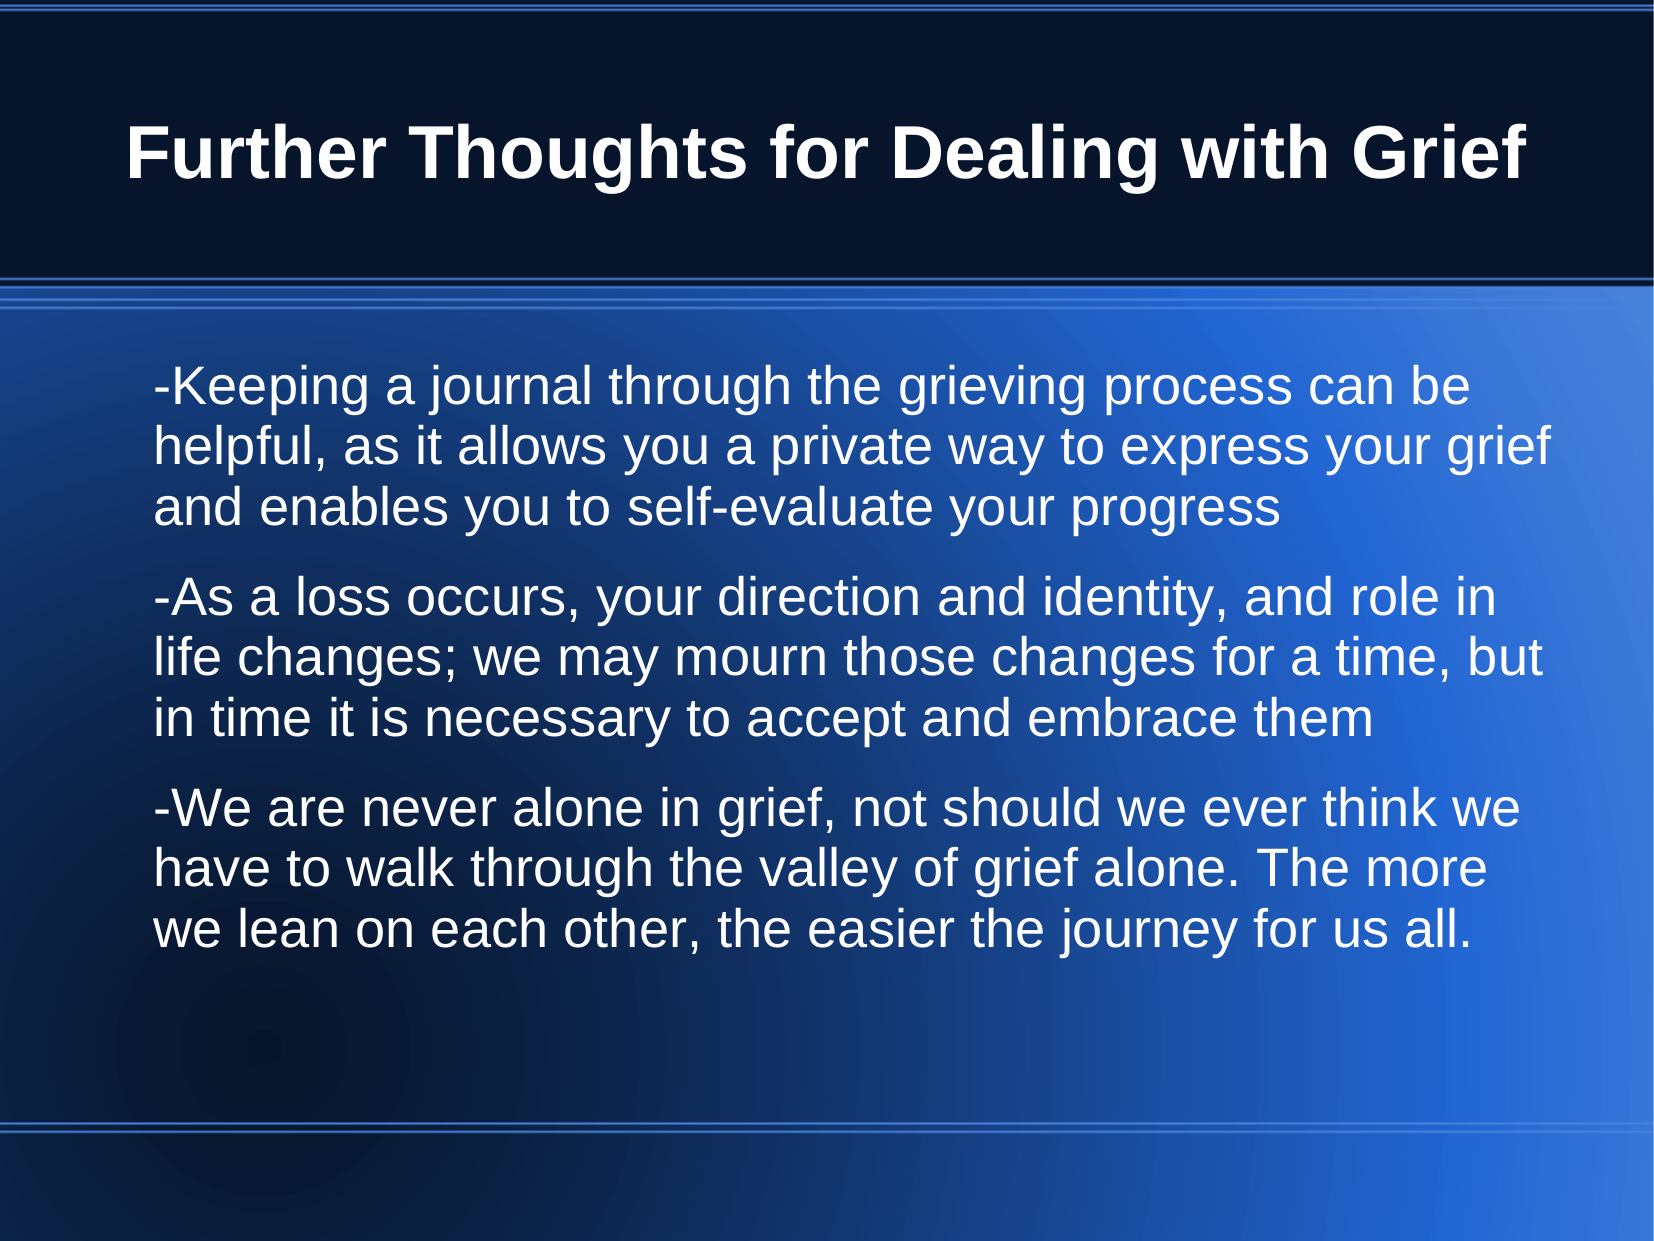

# Further Thoughts for Dealing with Grief
-Keeping a journal through the grieving process can be helpful, as it allows you a private way to express your grief and enables you to self-evaluate your progress
-As a loss occurs, your direction and identity, and role in life changes; we may mourn those changes for a time, but in time it is necessary to accept and embrace them
-We are never alone in grief, not should we ever think we have to walk through the valley of grief alone. The more we lean on each other, the easier the journey for us all.